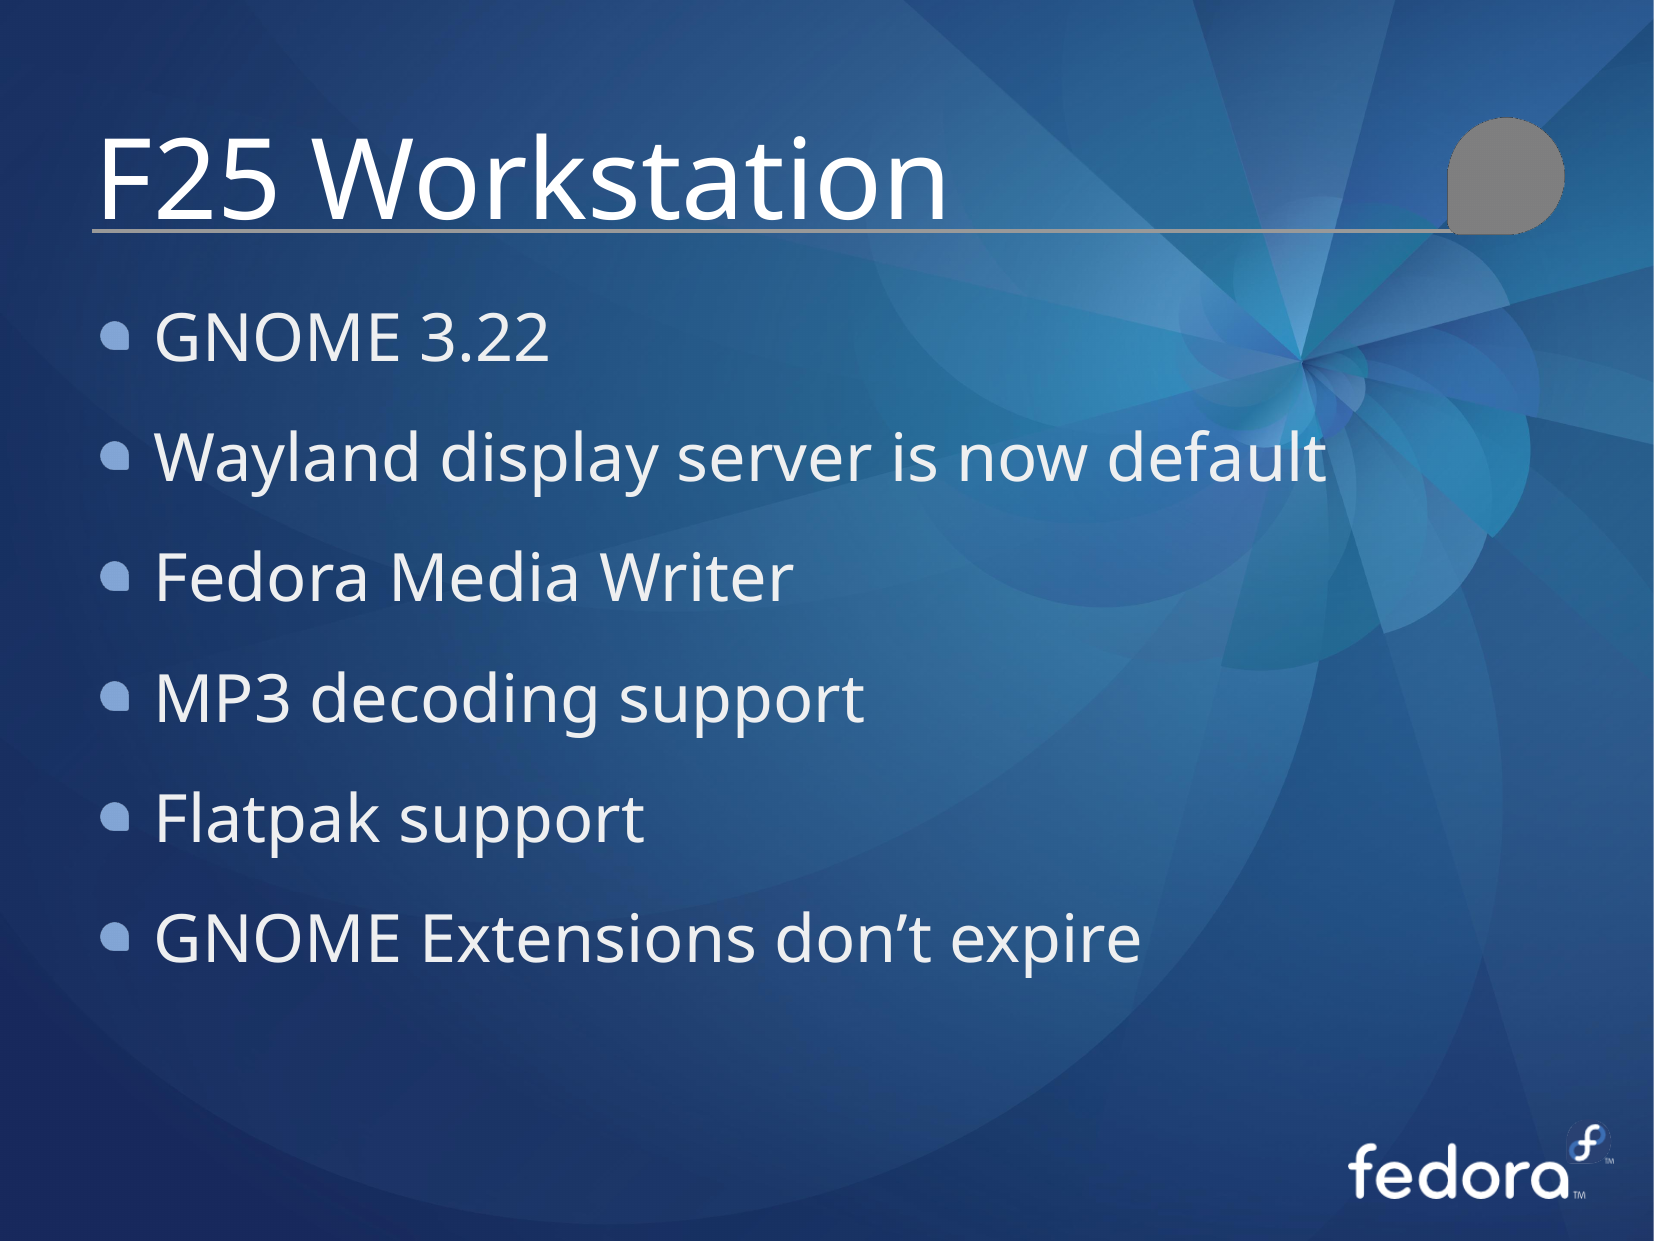

F25 Workstation
# GNOME 3.22
Wayland display server is now default
Fedora Media Writer
MP3 decoding support
Flatpak support
GNOME Extensions don’t expire